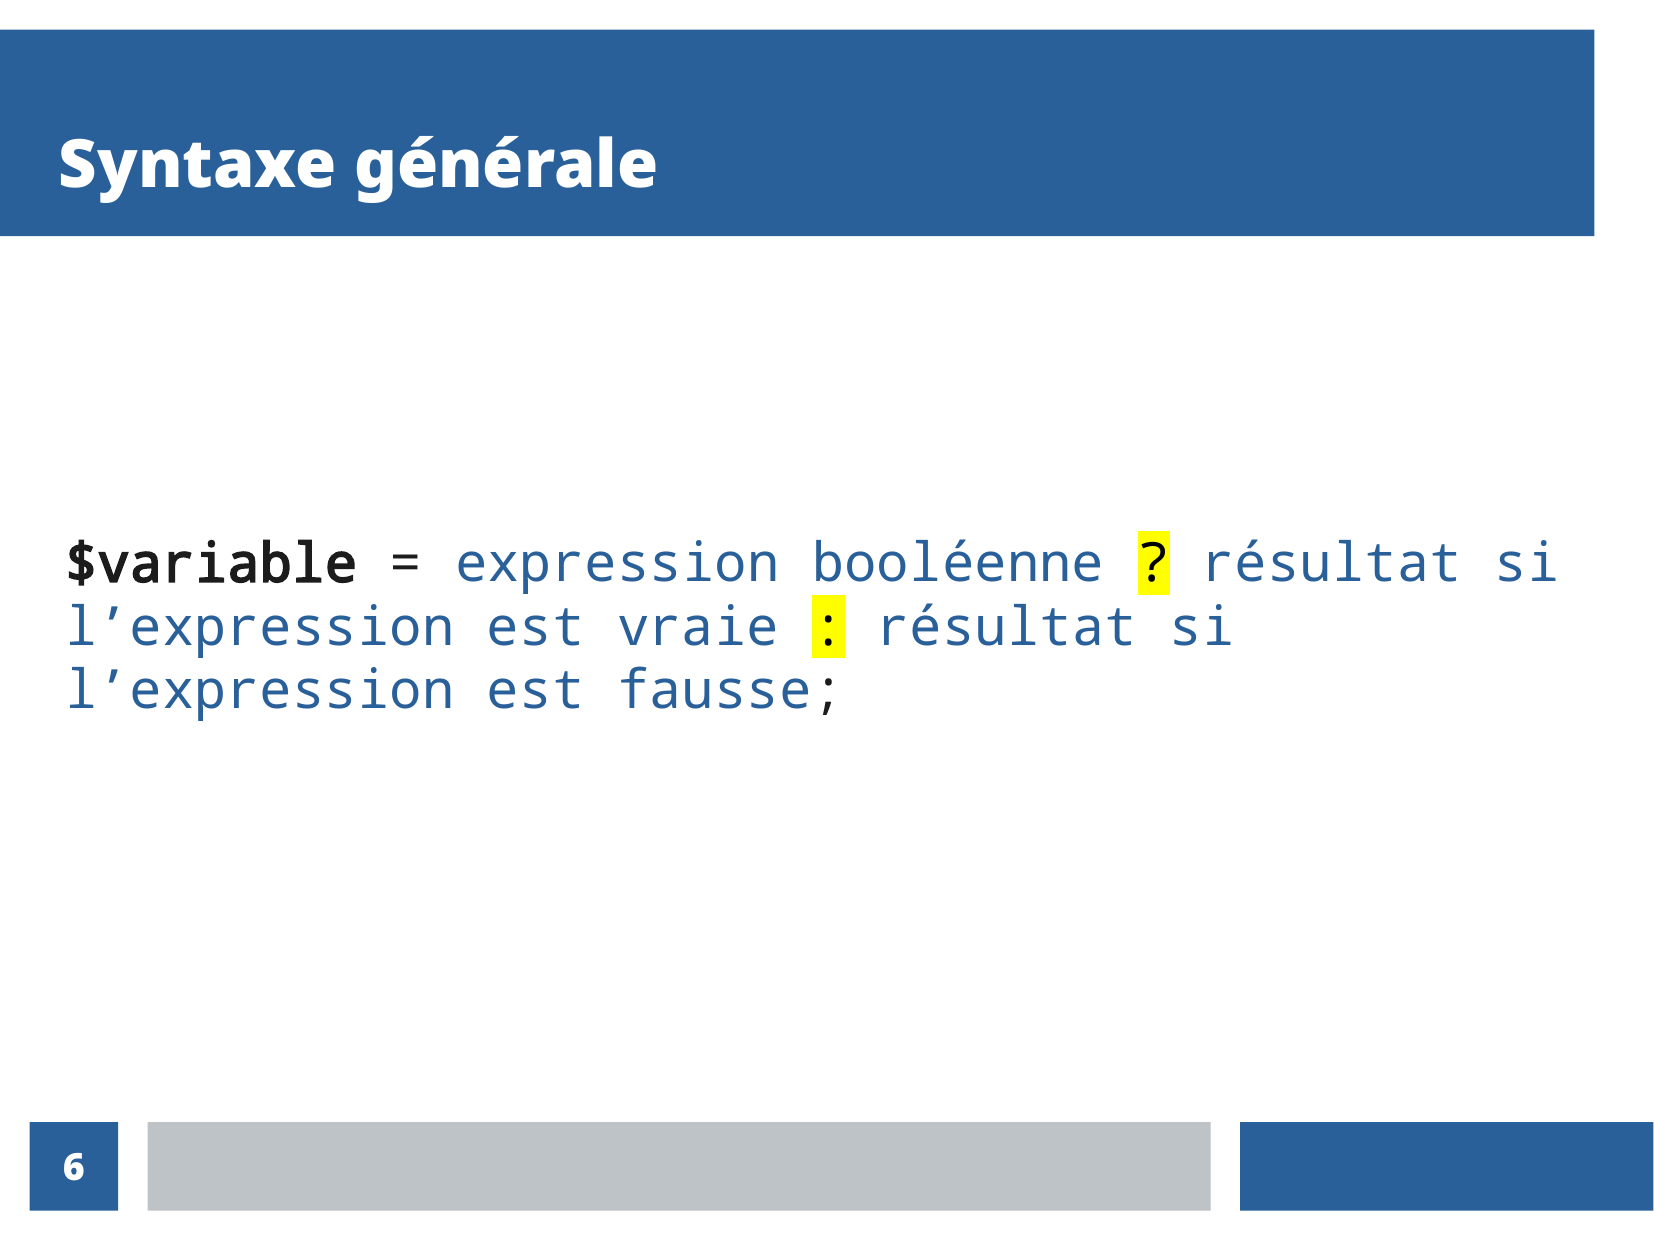

# Syntaxe générale
$variable = expression booléenne ? résultat si l’expression est vraie : résultat si l’expression est fausse;
6